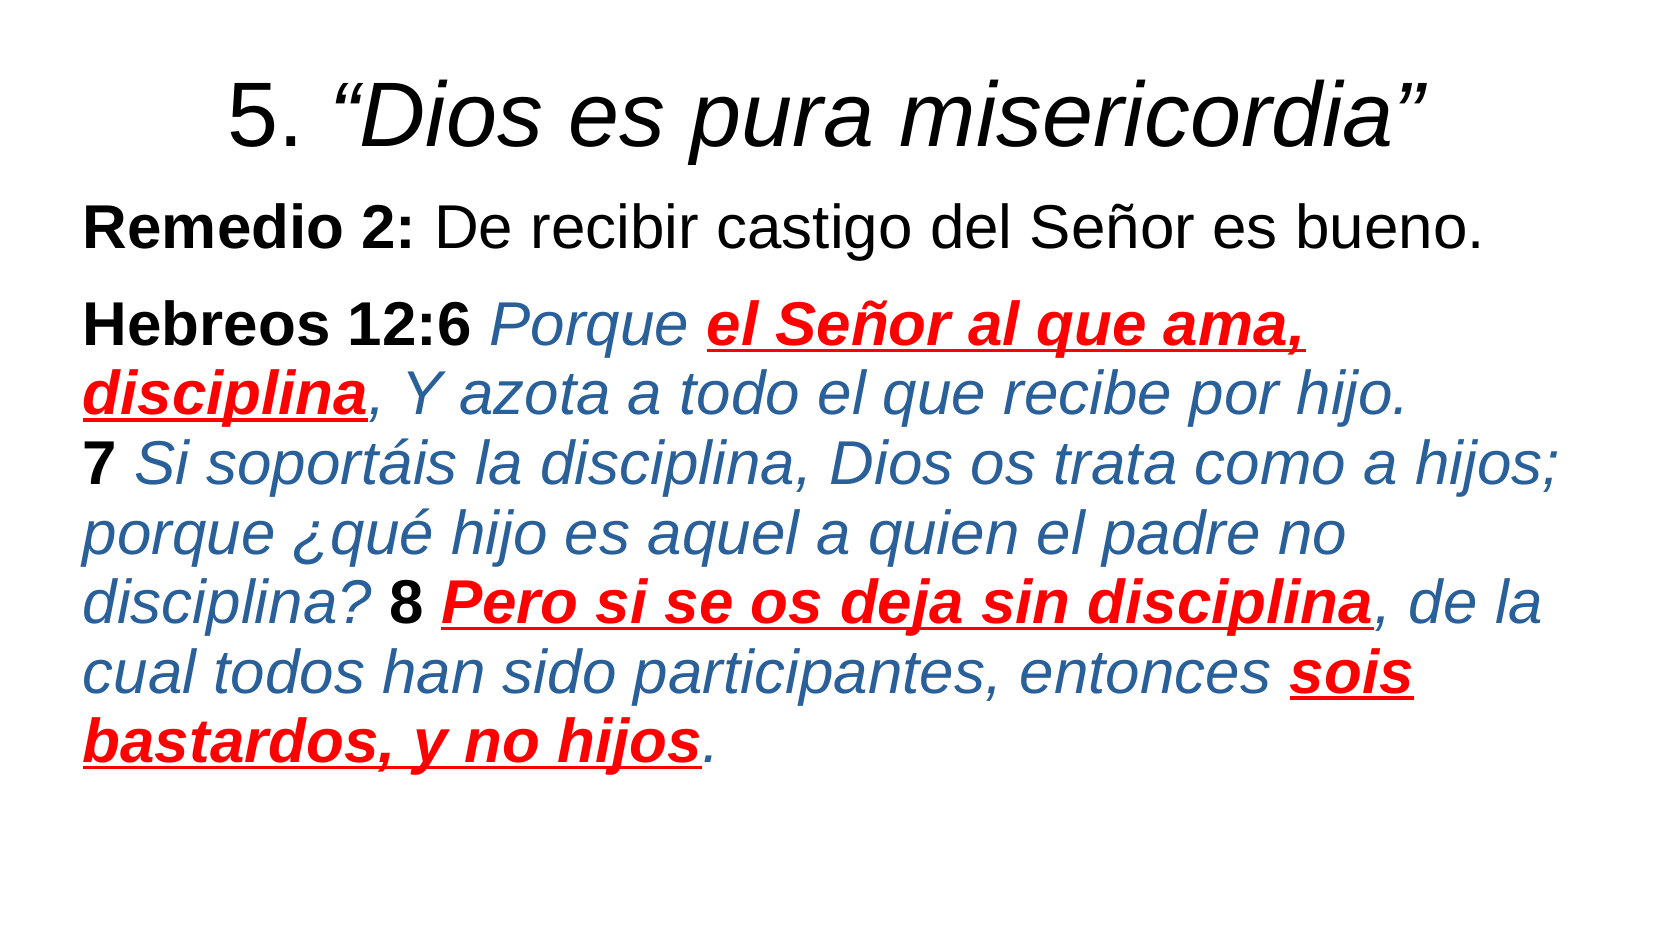

# 5. “Dios es pura misericordia”
Remedio 2: De recibir castigo del Señor es bueno.
Hebreos 12:6 Porque el Señor al que ama, disciplina, Y azota a todo el que recibe por hijo.
7 Si soportáis la disciplina, Dios os trata como a hijos; porque ¿qué hijo es aquel a quien el padre no disciplina? 8 Pero si se os deja sin disciplina, de la cual todos han sido participantes, entonces sois bastardos, y no hijos.